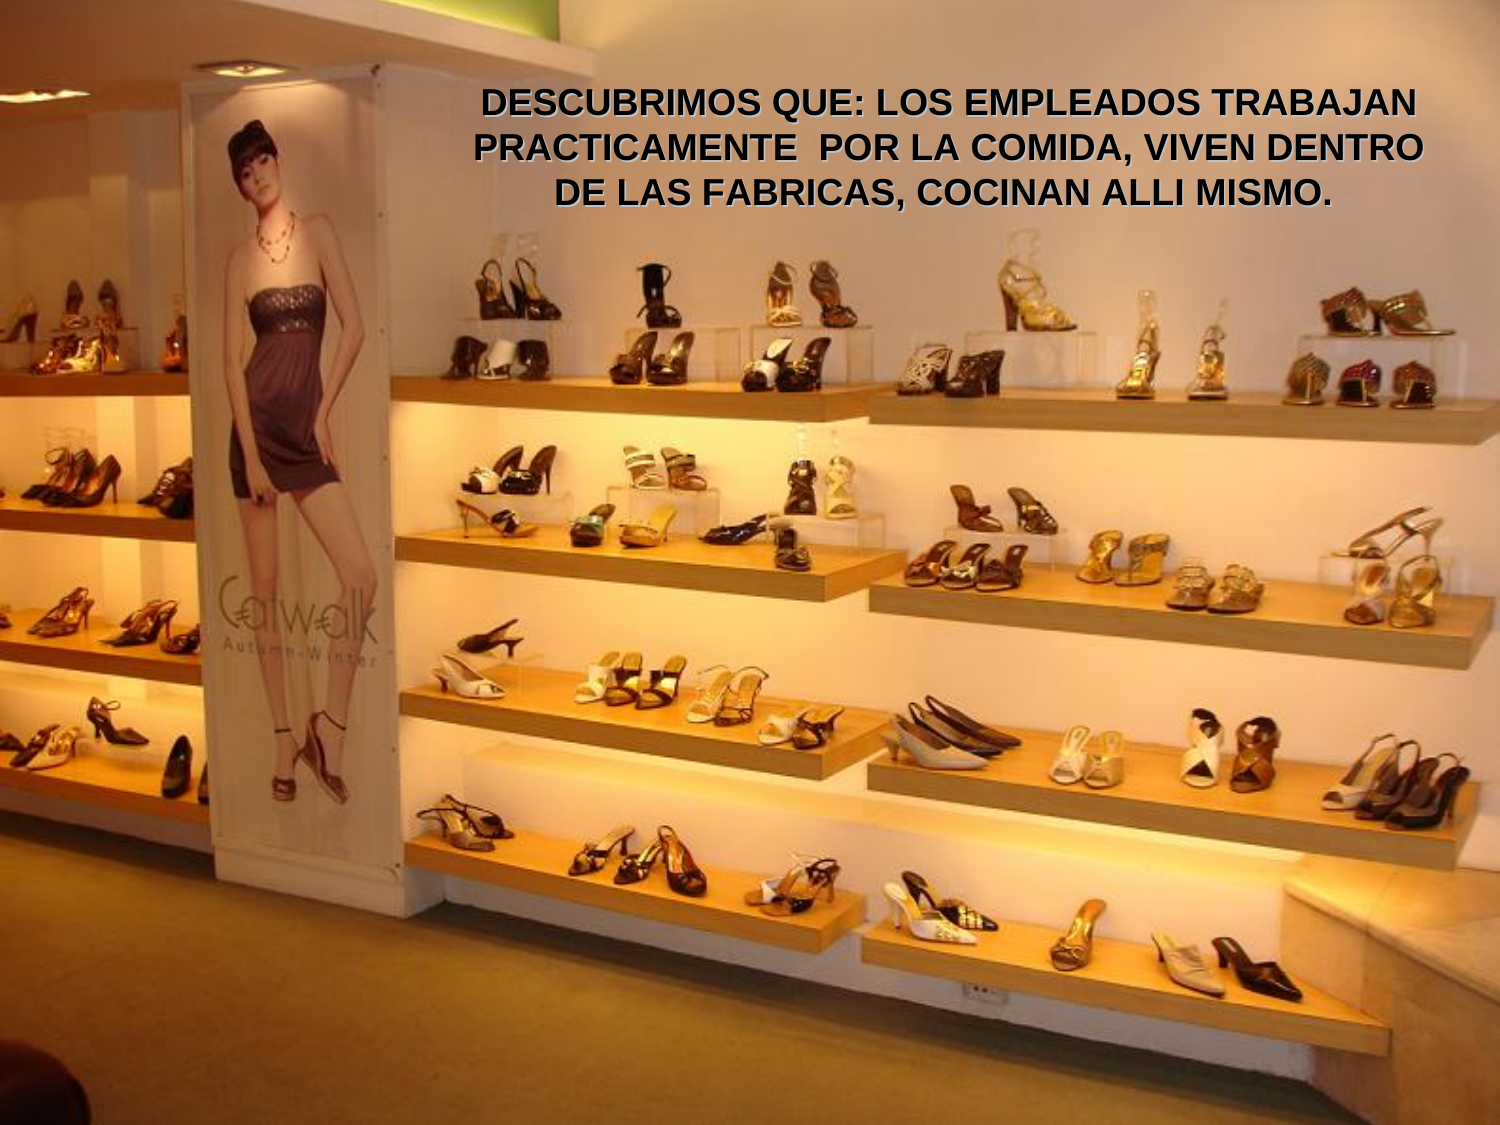

DESCUBRIMOS QUE: LOS EMPLEADOS TRABAJAN PRACTICAMENTE POR LA COMIDA, VIVEN DENTRO DE LAS FABRICAS, COCINAN ALLI MISMO.